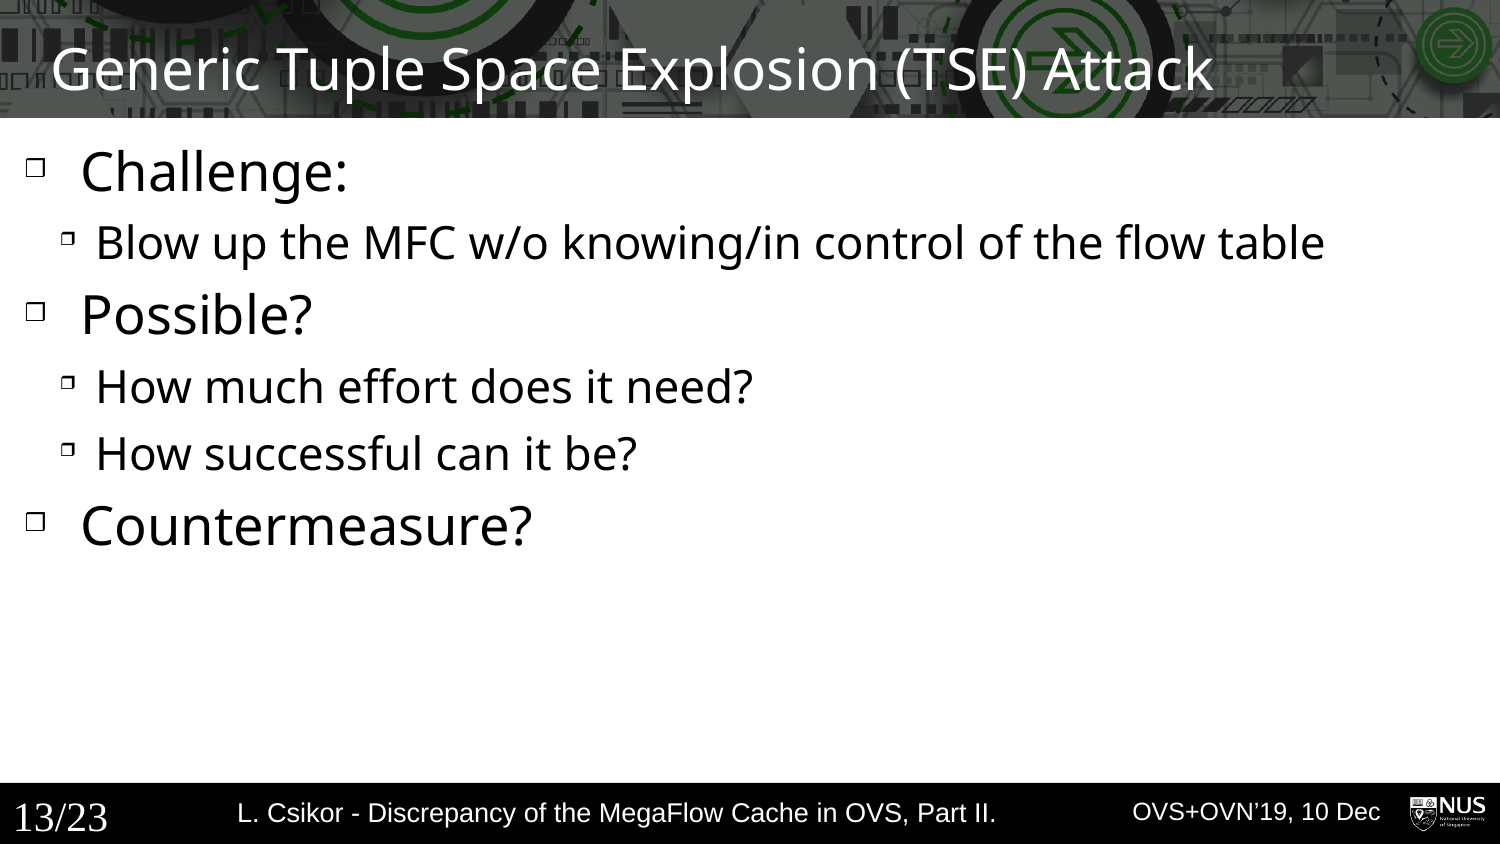

Generic Tuple Space Explosion (TSE) Attack
Challenge:
Blow up the MFC w/o knowing/in control of the flow table
Possible?
How much effort does it need?
How successful can it be?
Countermeasure?